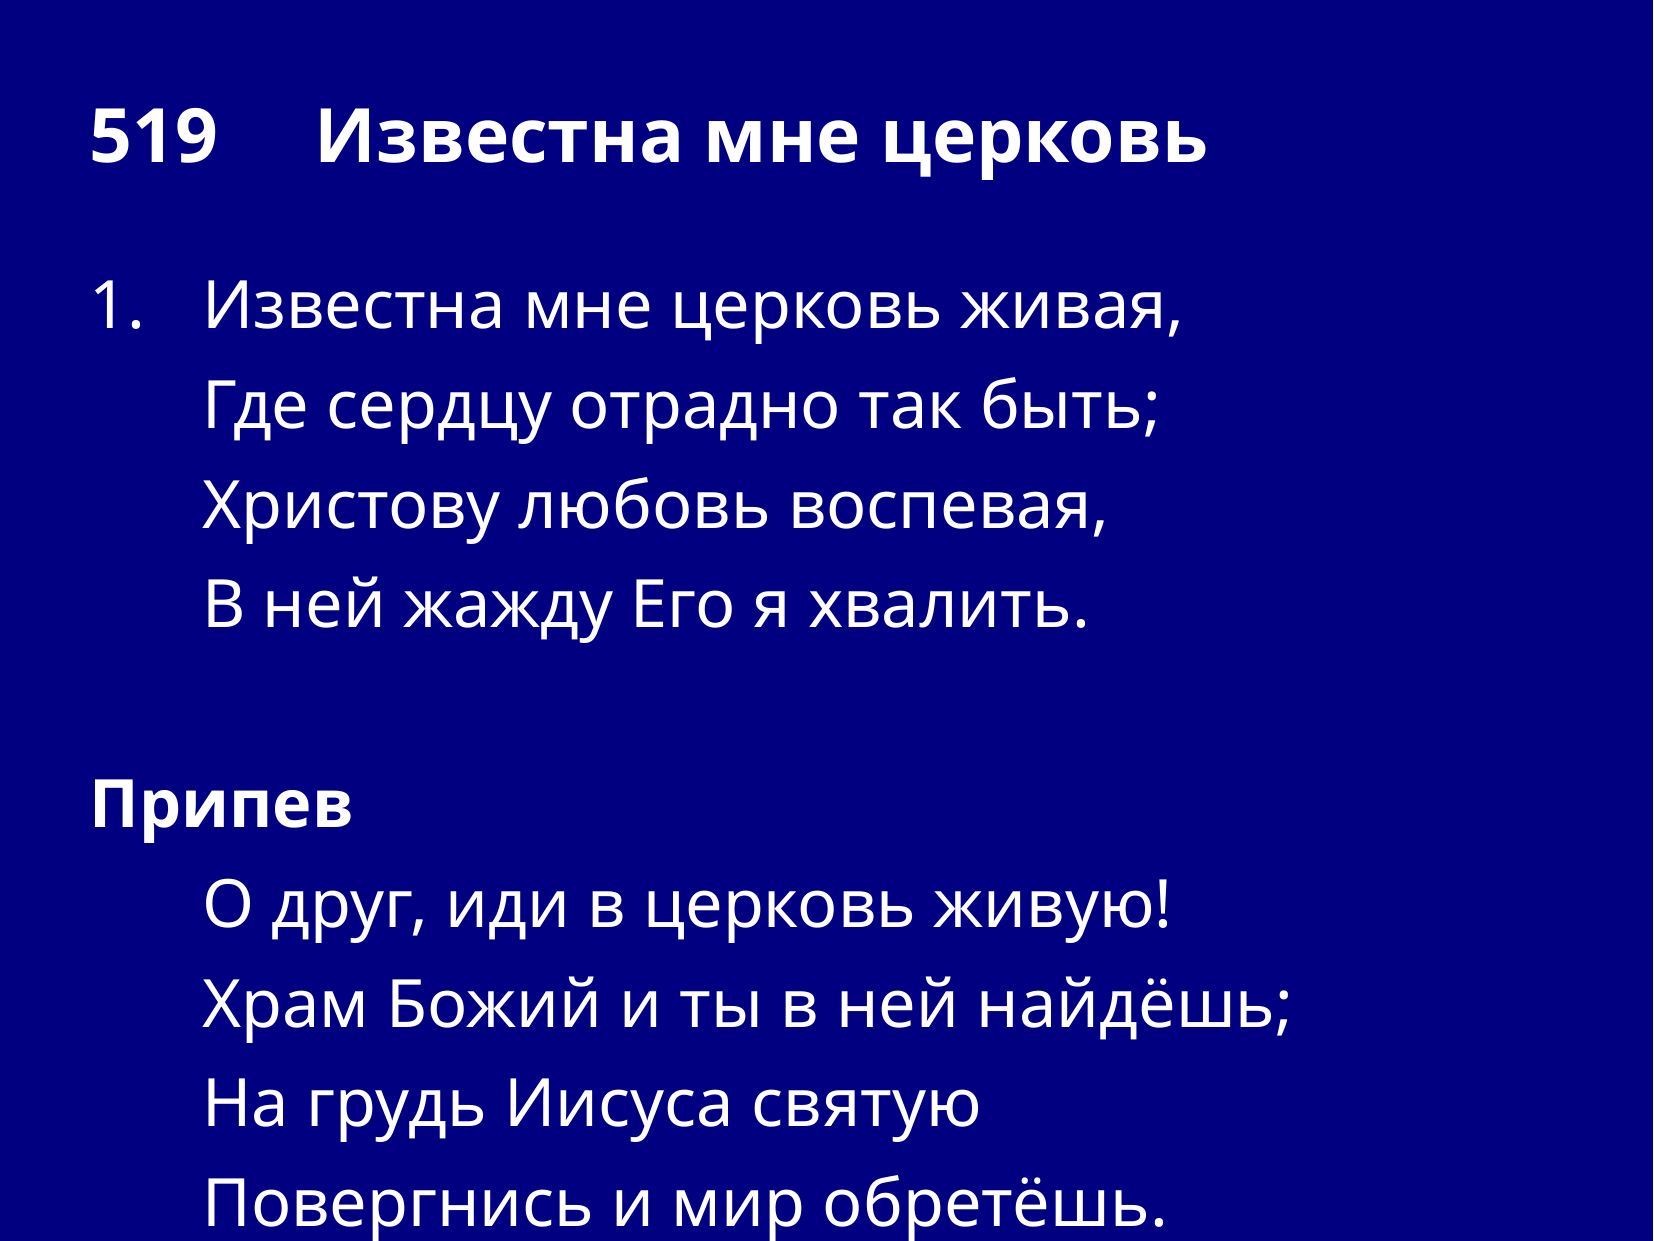

519	Известна мне церковь
1.	Известна мне церковь живая,
	Где сердцу отрадно так быть;
	Христову любовь воспевая,
	В ней жажду Его я хвалить.
Припев
	О друг, иди в церковь живую!
	Храм Божий и ты в ней найдёшь;
	На грудь Иисуса святую
	Повергнись и мир обретёшь.